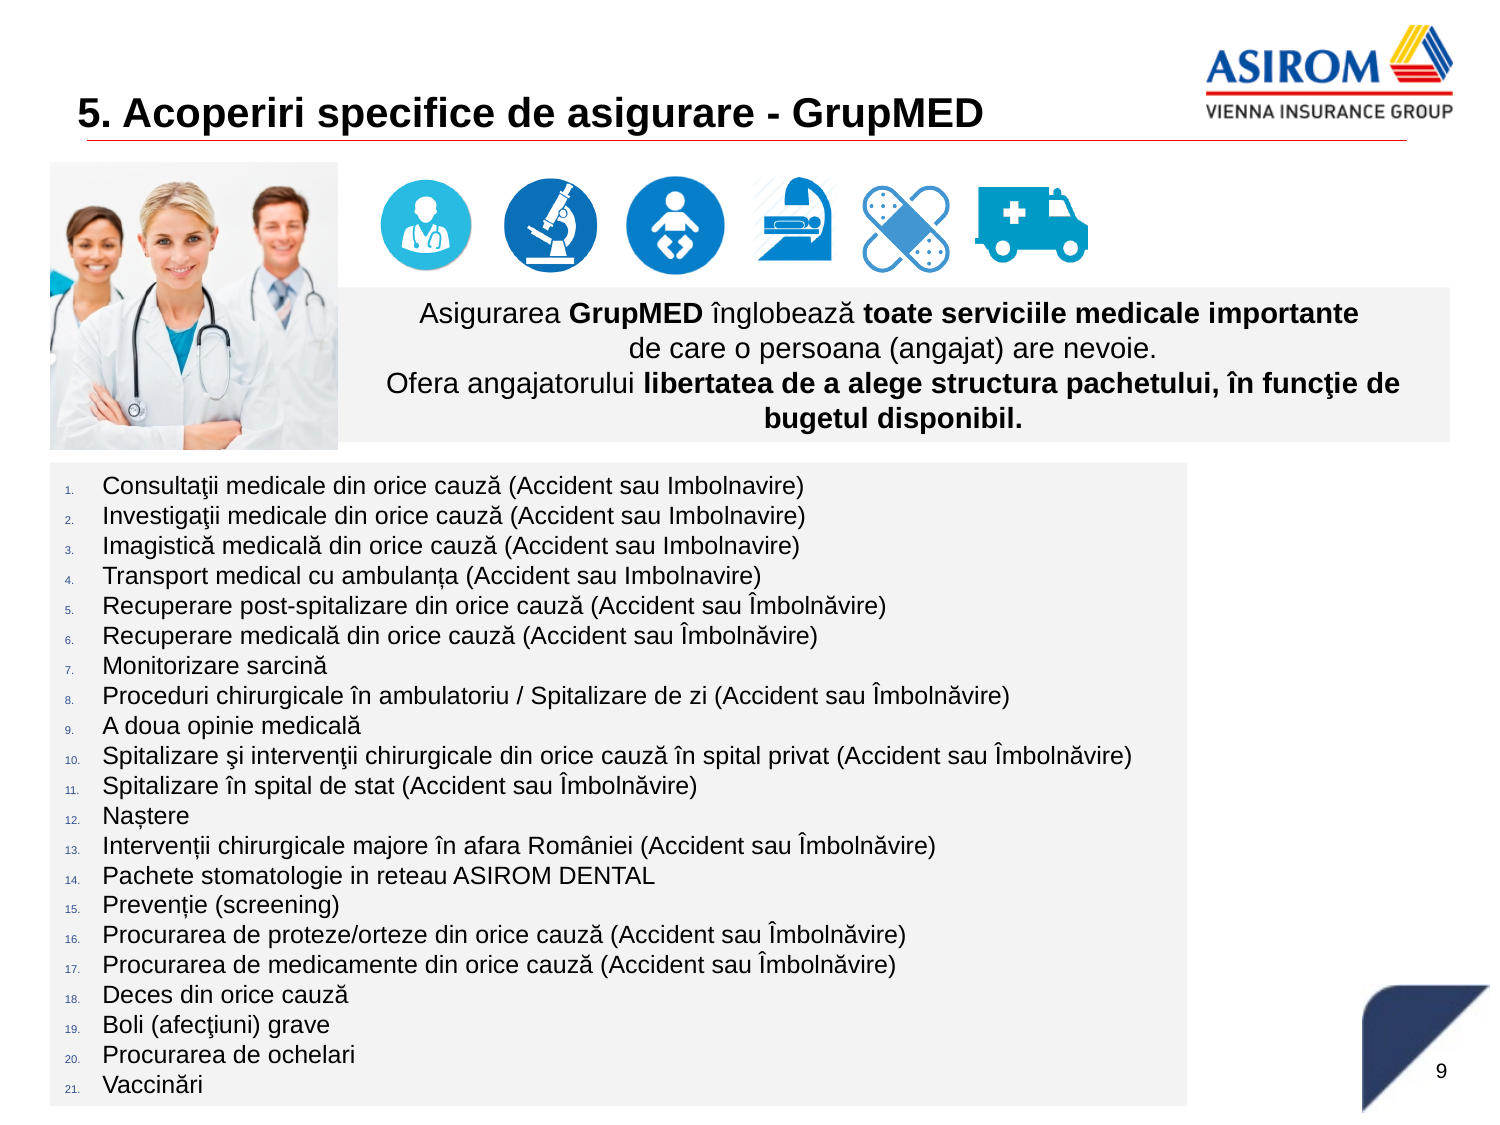

5. Acoperiri specifice de asigurare - GrupMED
Asigurarea GrupMED înglobează toate serviciile medicale importante
de care o persoana (angajat) are nevoie.
Ofera angajatorului libertatea de a alege structura pachetului, în funcţie de bugetul disponibil.
Consultaţii medicale din orice cauză (Accident sau Imbolnavire)
Investigaţii medicale din orice cauză (Accident sau Imbolnavire)
Imagistică medicală din orice cauză (Accident sau Imbolnavire)
Transport medical cu ambulanța (Accident sau Imbolnavire)
Recuperare post-spitalizare din orice cauză (Accident sau Îmbolnăvire)
Recuperare medicală din orice cauză (Accident sau Îmbolnăvire)
Monitorizare sarcină
Proceduri chirurgicale în ambulatoriu / Spitalizare de zi (Accident sau Îmbolnăvire)
A doua opinie medicală
Spitalizare şi intervenţii chirurgicale din orice cauză în spital privat (Accident sau Îmbolnăvire)
Spitalizare în spital de stat (Accident sau Îmbolnăvire)
Naștere
Intervenții chirurgicale majore în afara României (Accident sau Îmbolnăvire)
Pachete stomatologie in reteau ASIROM DENTAL
Prevenție (screening)
Procurarea de proteze/orteze din orice cauză (Accident sau Îmbolnăvire)
Procurarea de medicamente din orice cauză (Accident sau Îmbolnăvire)
Deces din orice cauză
Boli (afecţiuni) grave
Procurarea de ochelari
Vaccinări